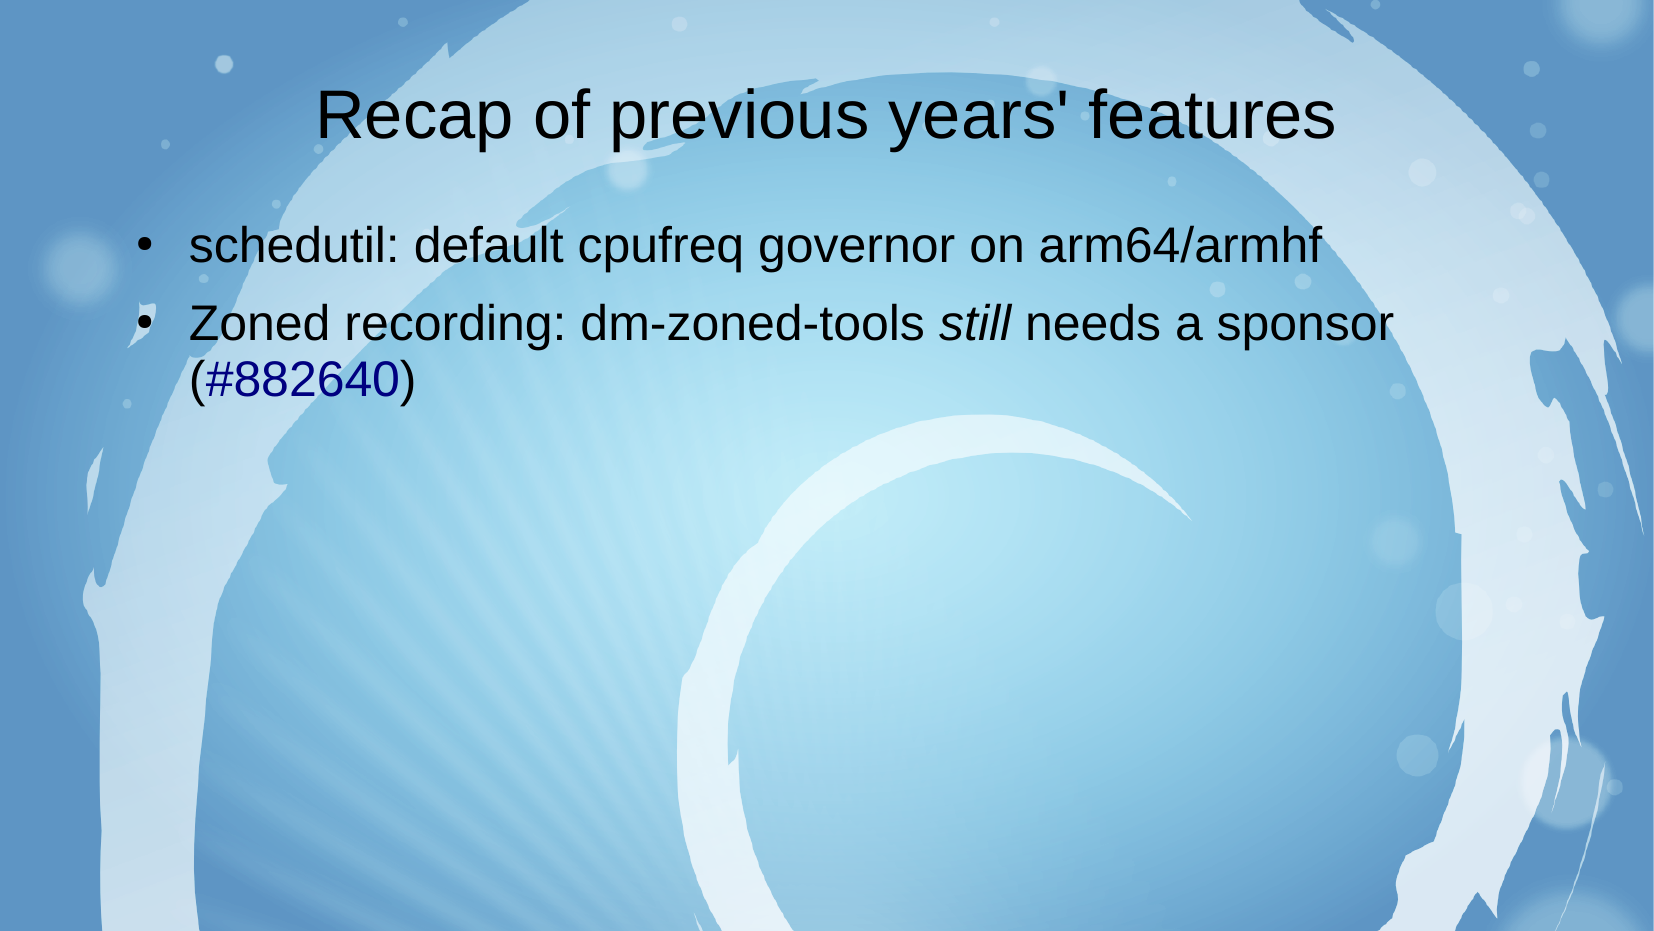

# Recap of previous years' features
schedutil: default cpufreq governor on arm64/armhf
Zoned recording: dm-zoned-tools still needs a sponsor
(#882640)